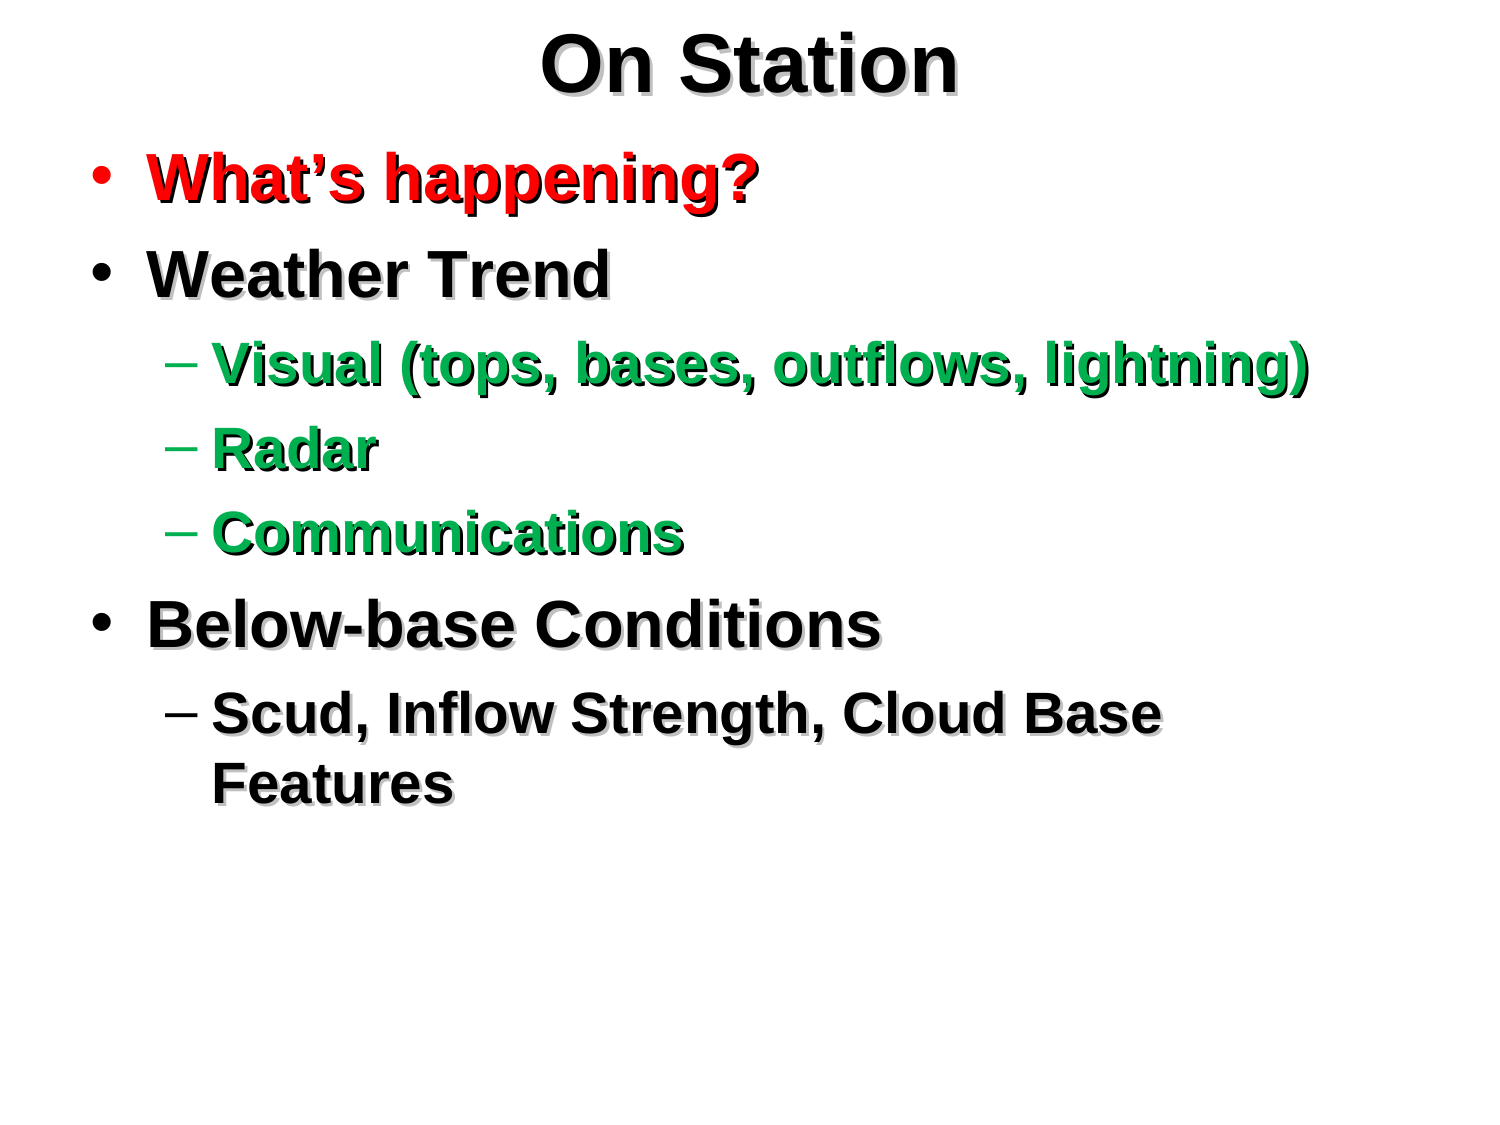

On Station
# What’s happening?
Weather Trend
Visual (tops, bases, outflows, lightning)
Radar
Communications
Below-base Conditions
Scud, Inflow Strength, Cloud Base Features